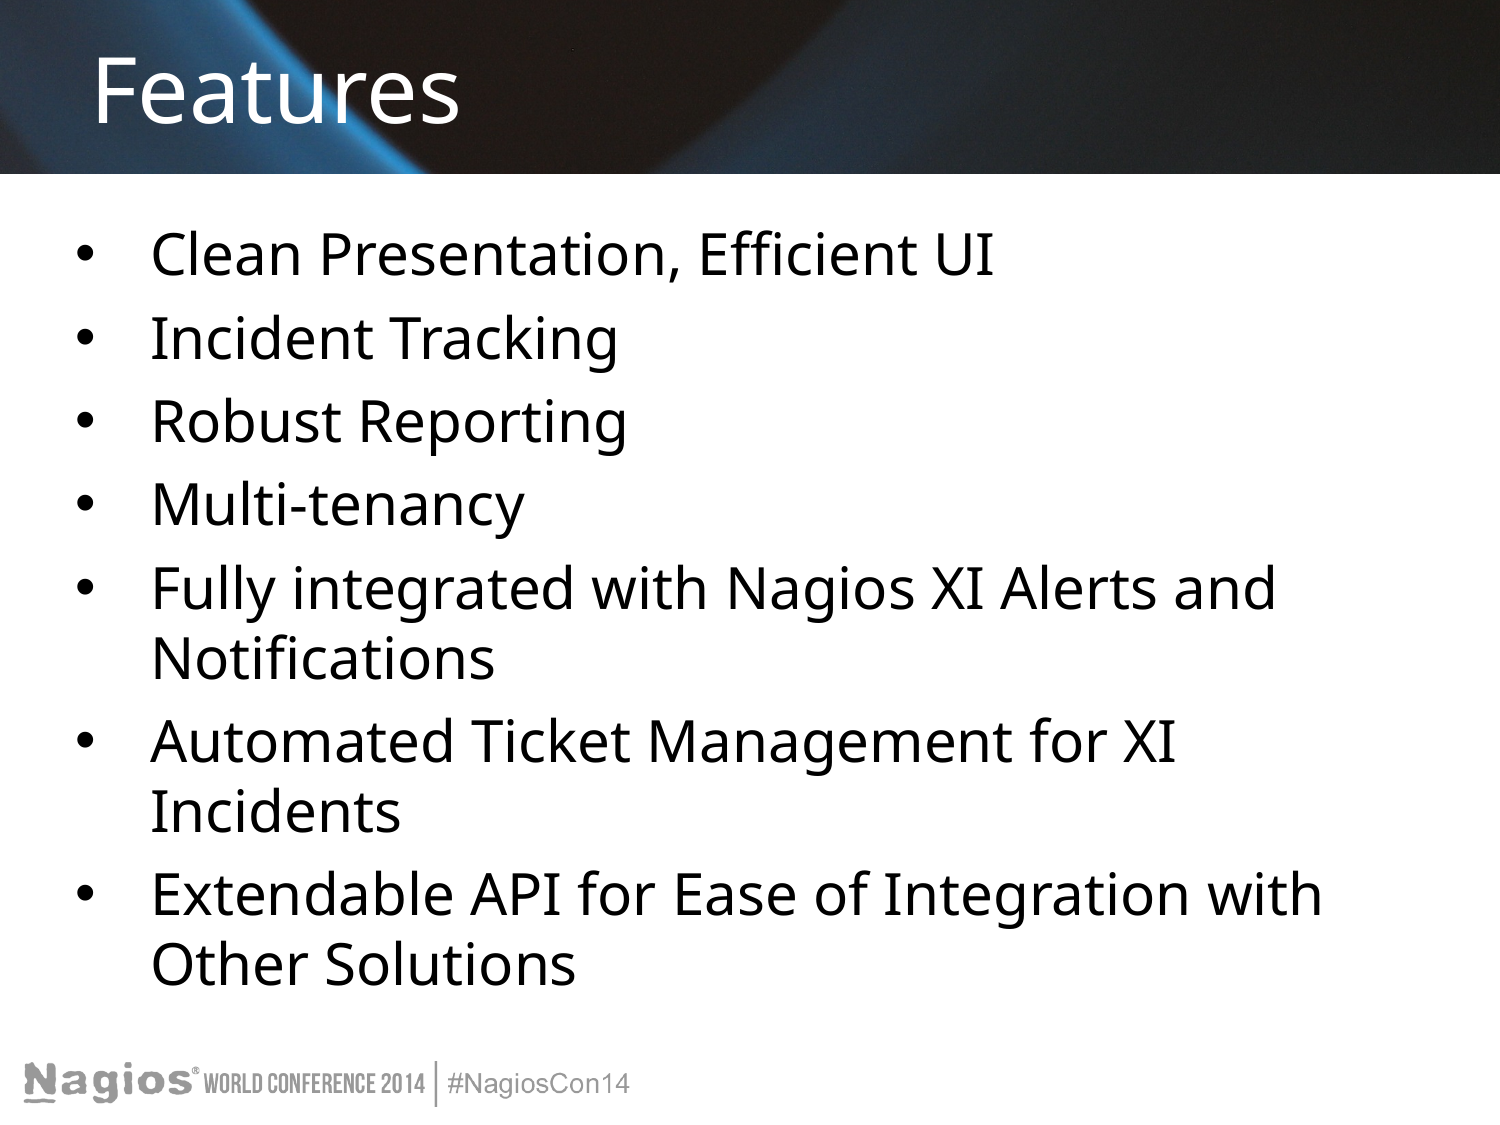

# Features
Clean Presentation, Efficient UI
Incident Tracking
Robust Reporting
Multi-tenancy
Fully integrated with Nagios XI Alerts and Notifications
Automated Ticket Management for XI Incidents
Extendable API for Ease of Integration with Other Solutions